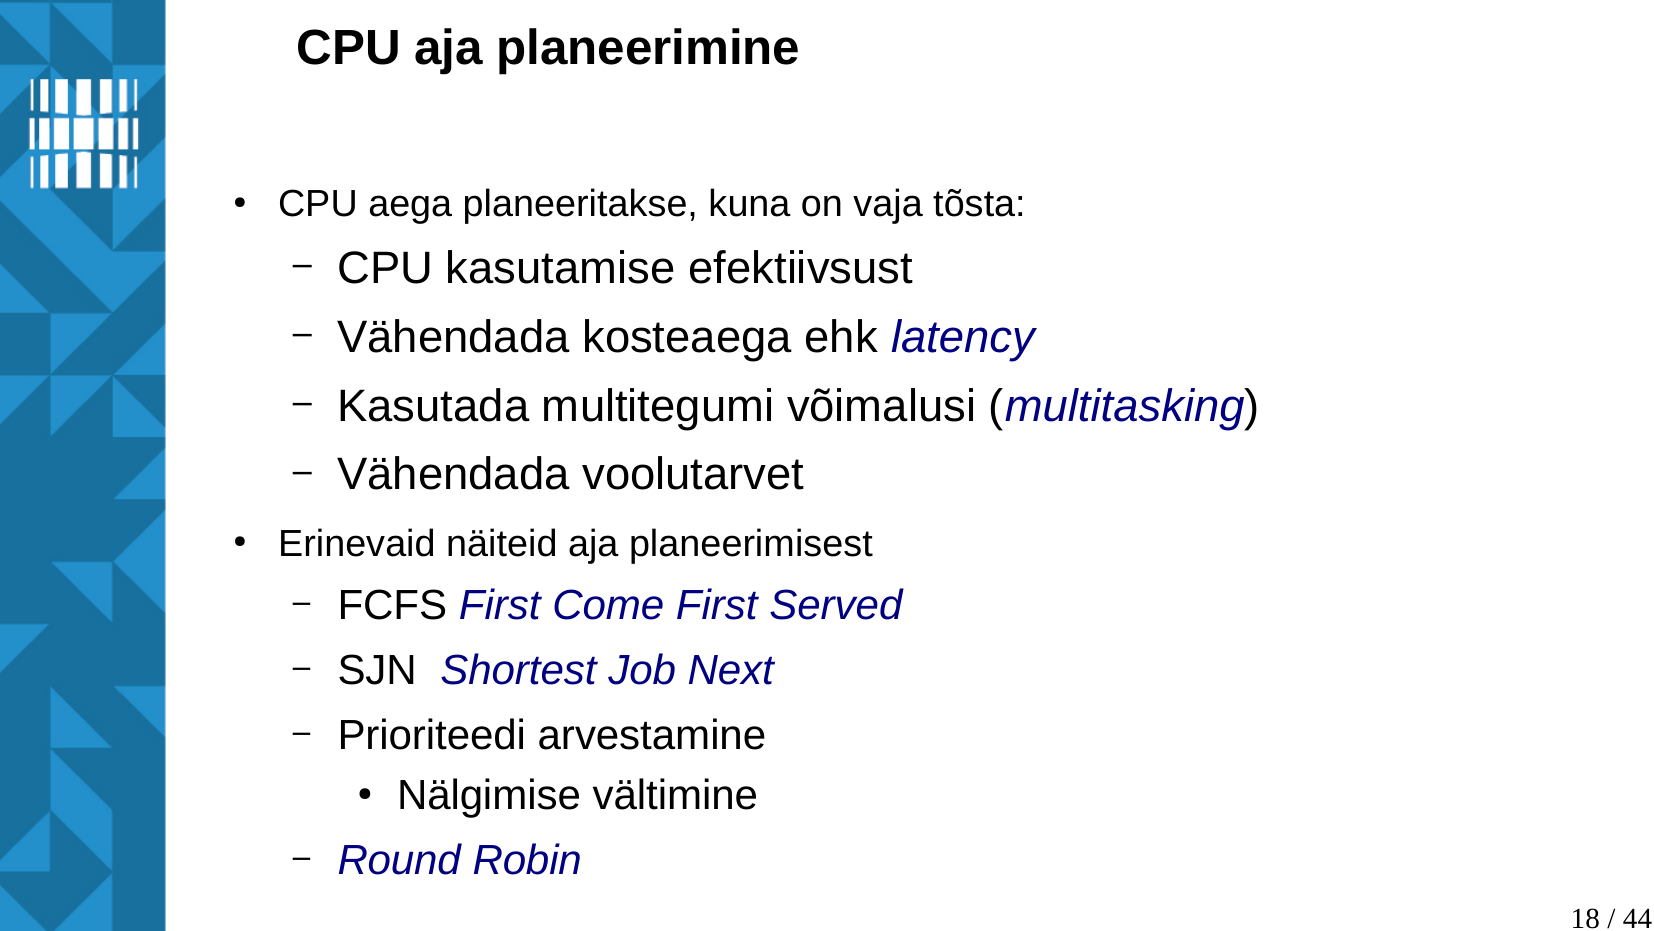

# CPU aja planeerimine
CPU aega planeeritakse, kuna on vaja tõsta:
CPU kasutamise efektiivsust
Vähendada kosteaega ehk latency
Kasutada multitegumi võimalusi (multitasking)
Vähendada voolutarvet
Erinevaid näiteid aja planeerimisest
FCFS First Come First Served
SJN Shortest Job Next
Prioriteedi arvestamine
Nälgimise vältimine
Round Robin
18